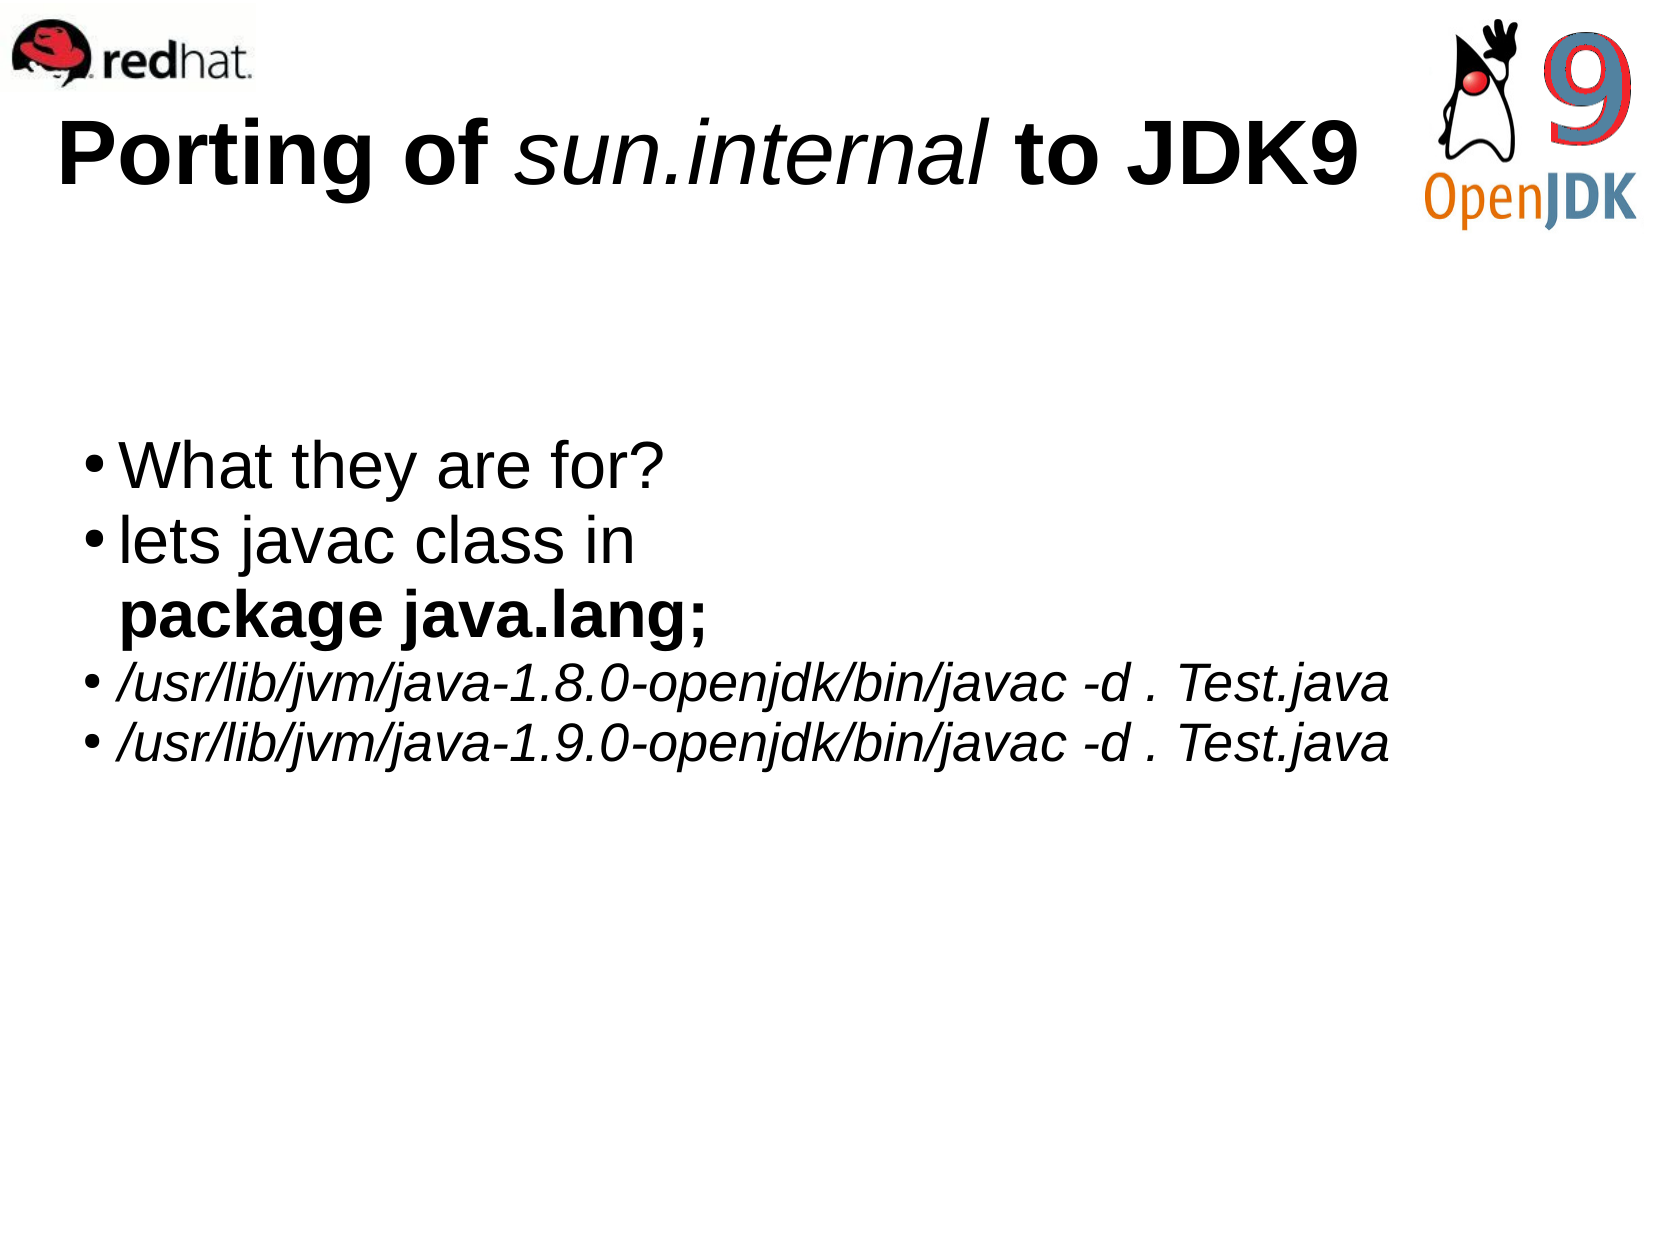

# Porting of sun.internal to JDK9
What they are for?
lets javac class in
package java.lang;
/usr/lib/jvm/java-1.8.0-openjdk/bin/javac -d . Test.java
/usr/lib/jvm/java-1.9.0-openjdk/bin/javac -d . Test.java